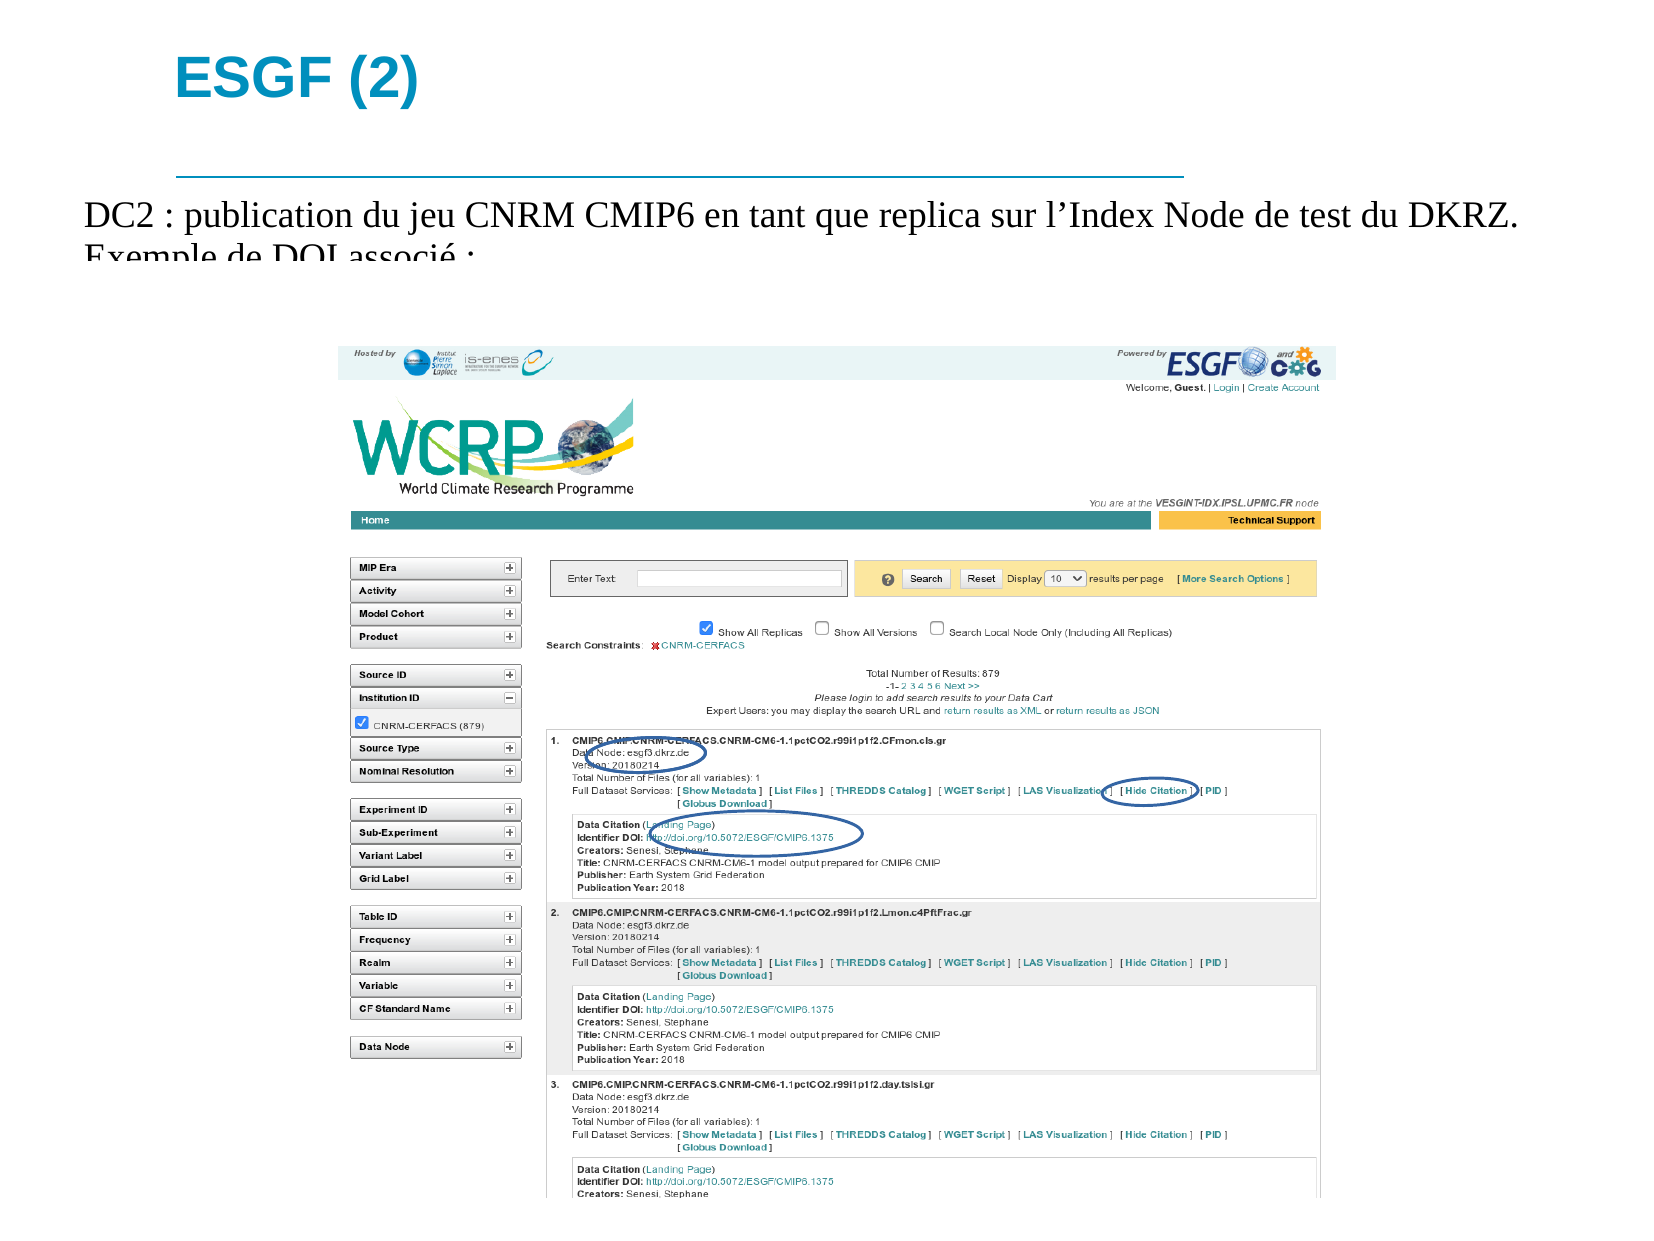

# ESGF (2)
DC2 : publication du jeu CNRM CMIP6 en tant que replica sur l’Index Node de test du DKRZ. Exemple de DOI associé :
CMIP6-Tech - 06 Mars 2018